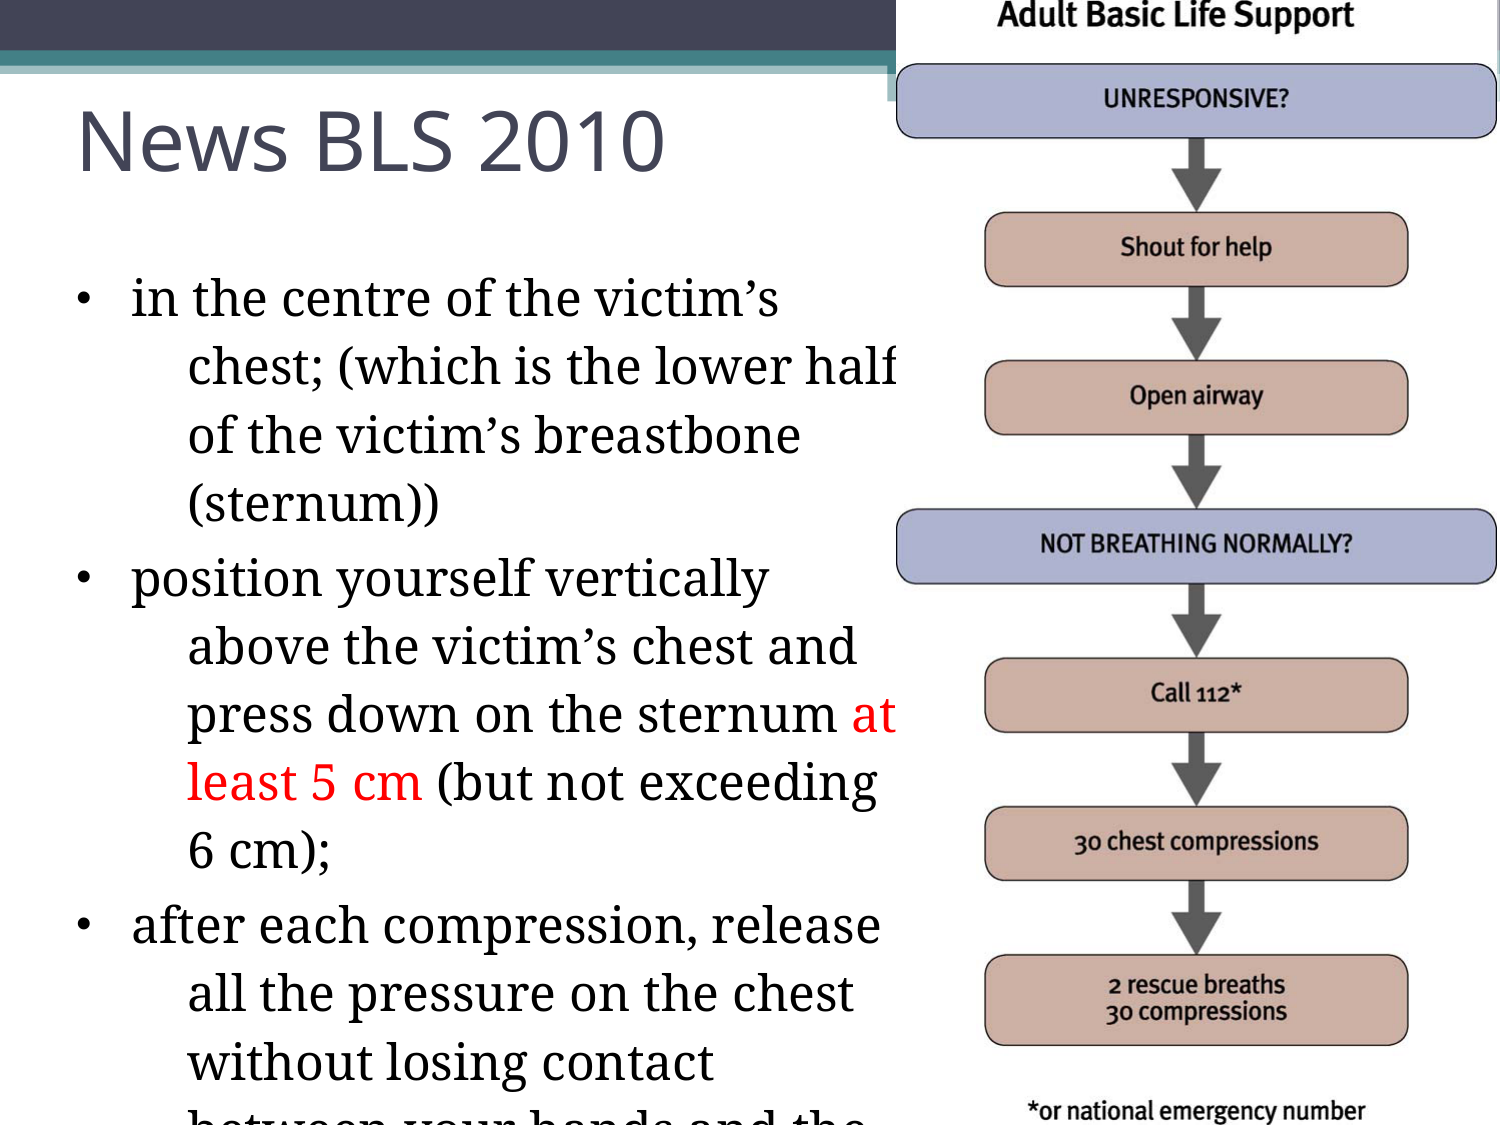

# News BLS 2010
in the centre of the victim’s chest; (which is the lower half of the victim’s breastbone (sternum))
position yourself vertically above the victim’s chest and press down on the sternum at least 5 cm (but not exceeding 6 cm);
after each compression, release all the pressure on the chest without losing contact between your hands and the sternum;
repeat at a rate of at least 100 min−1 (but not exceeding 120 min−1);